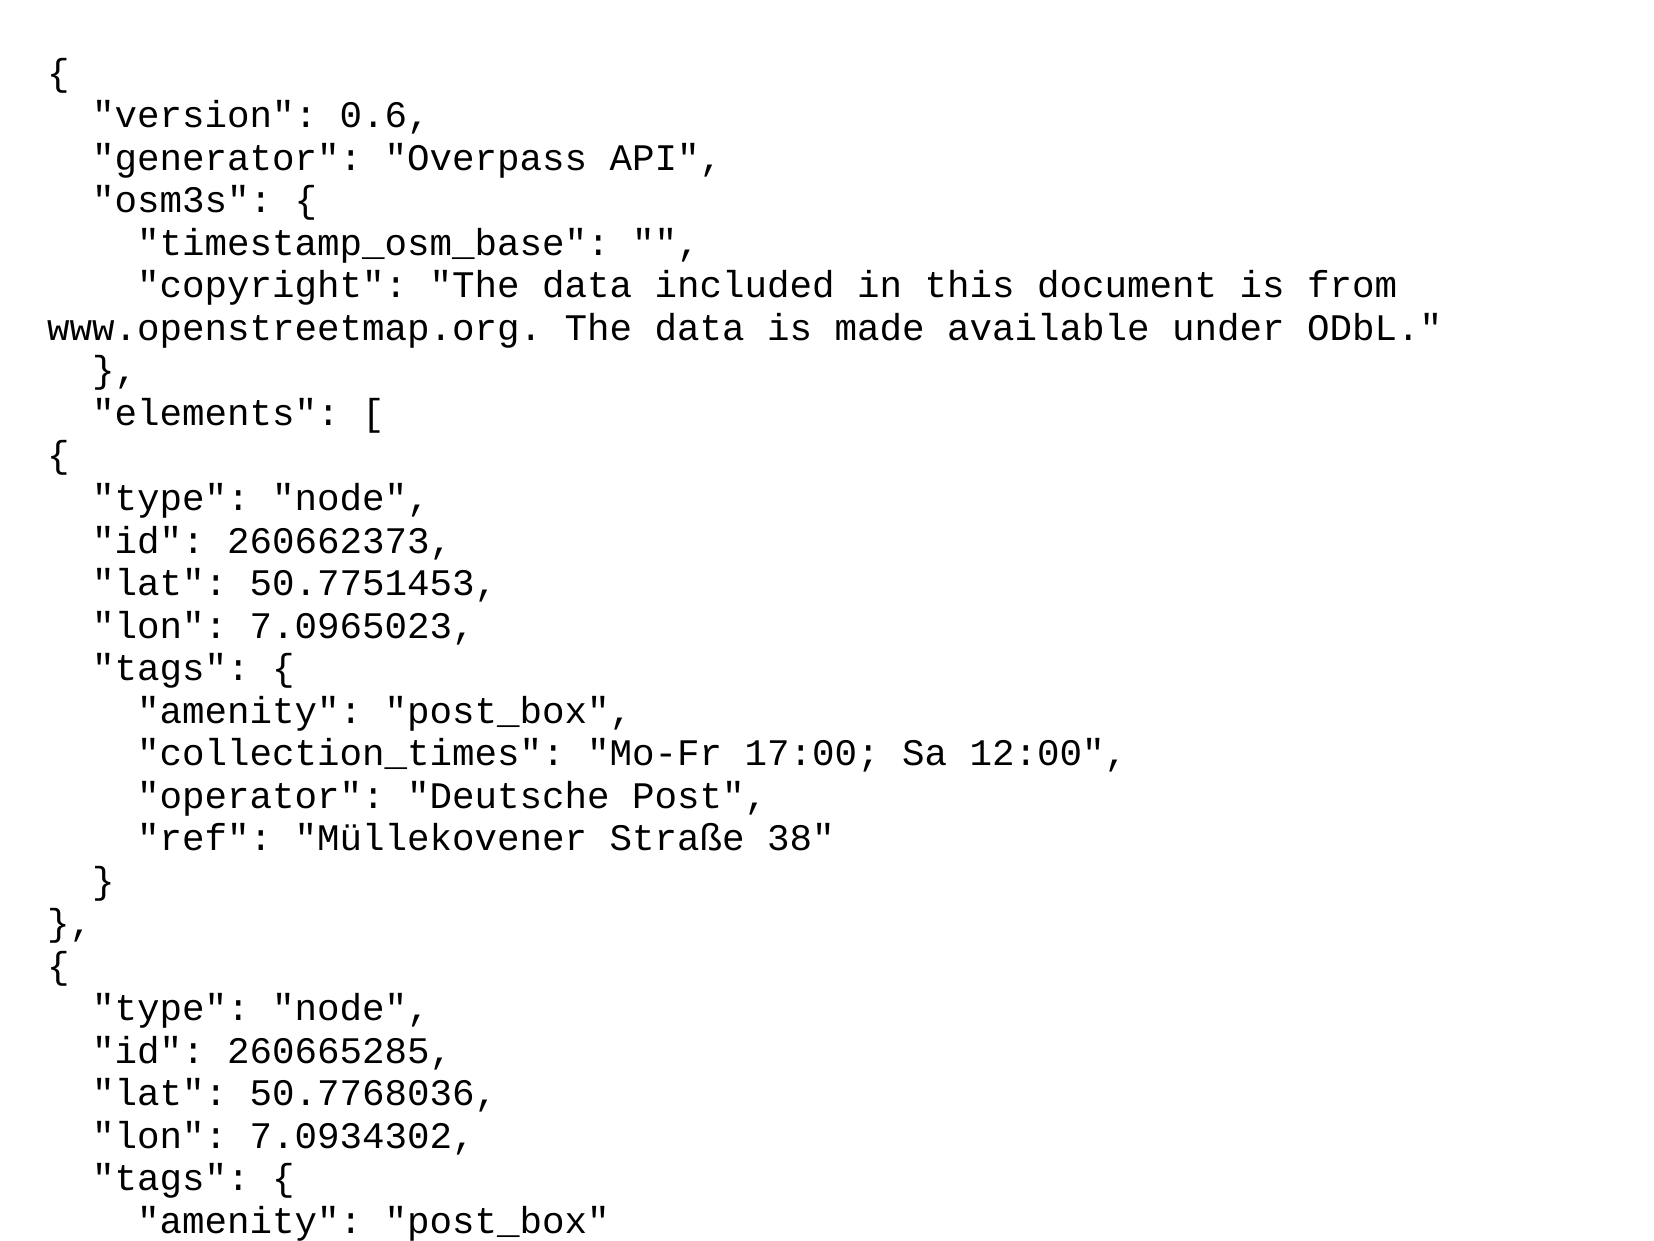

{
 "version": 0.6,
 "generator": "Overpass API",
 "osm3s": {
 "timestamp_osm_base": "",
 "copyright": "The data included in this document is from www.openstreetmap.org. The data is made available under ODbL."
 },
 "elements": [
{
 "type": "node",
 "id": 260662373,
 "lat": 50.7751453,
 "lon": 7.0965023,
 "tags": {
 "amenity": "post_box",
 "collection_times": "Mo-Fr 17:00; Sa 12:00",
 "operator": "Deutsche Post",
 "ref": "Müllekovener Straße 38"
 }
},
{
 "type": "node",
 "id": 260665285,
 "lat": 50.7768036,
 "lon": 7.0934302,
 "tags": {
 "amenity": "post_box"
 }
},
...